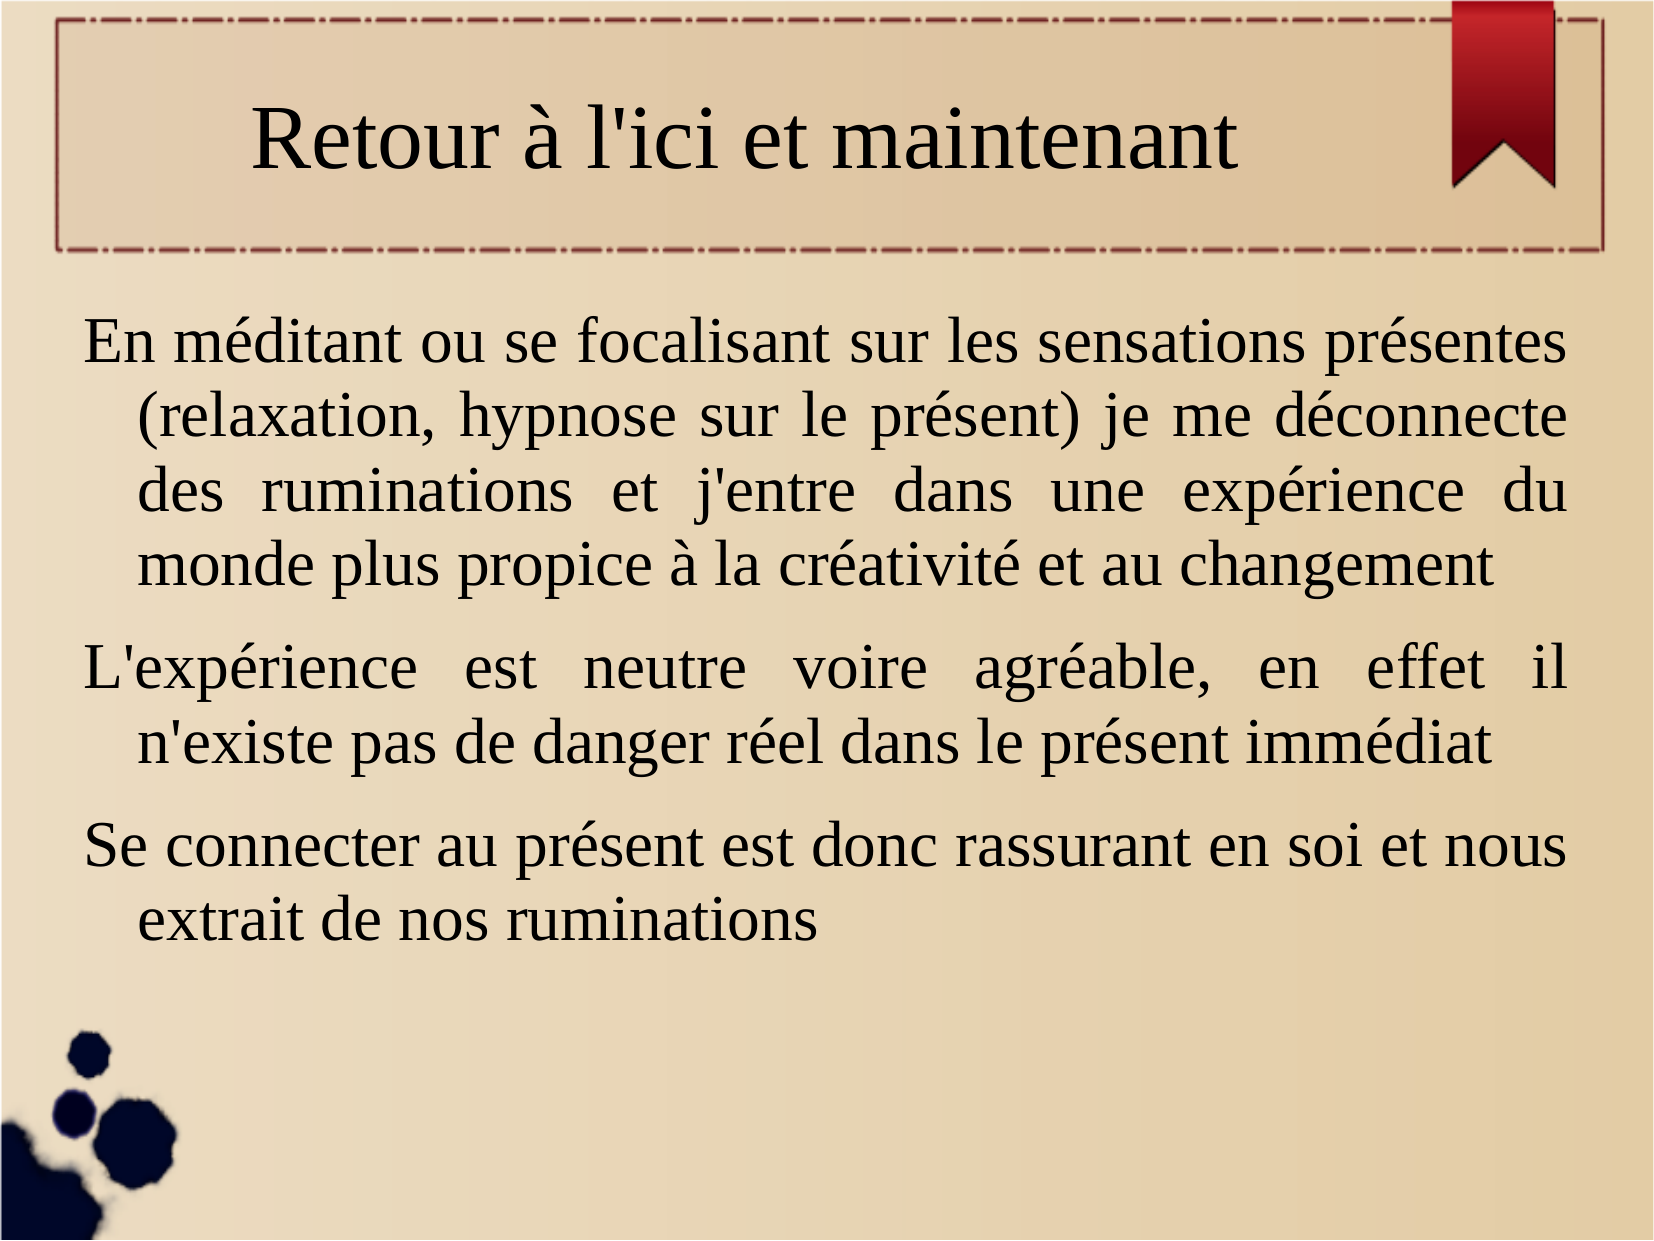

# Retour à l'ici et maintenant
En méditant ou se focalisant sur les sensations présentes (relaxation, hypnose sur le présent) je me déconnecte des ruminations et j'entre dans une expérience du monde plus propice à la créativité et au changement
L'expérience est neutre voire agréable, en effet il n'existe pas de danger réel dans le présent immédiat
Se connecter au présent est donc rassurant en soi et nous extrait de nos ruminations